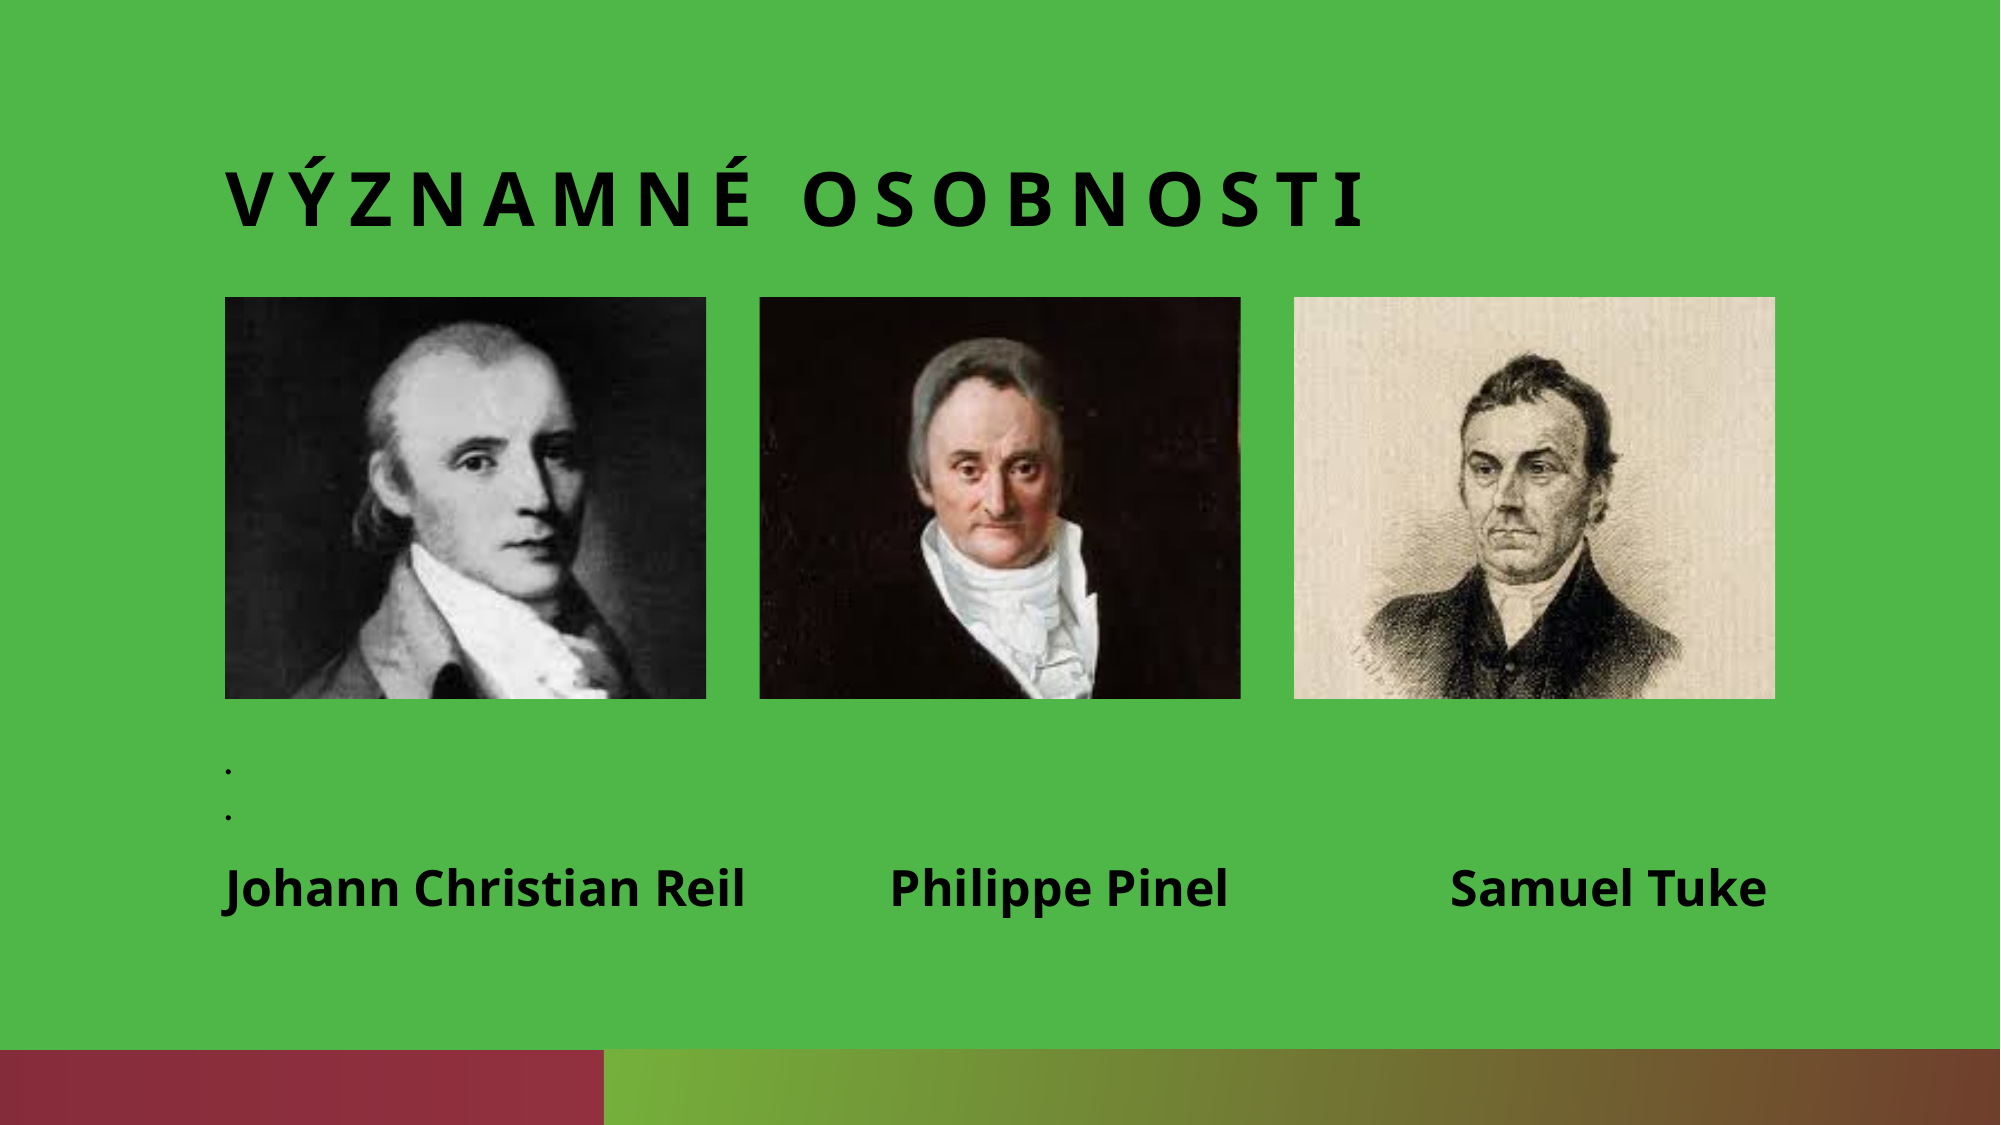

# Významné osobnosti
Johann Christian Reil           Philippe Pinel                 Samuel Tuke